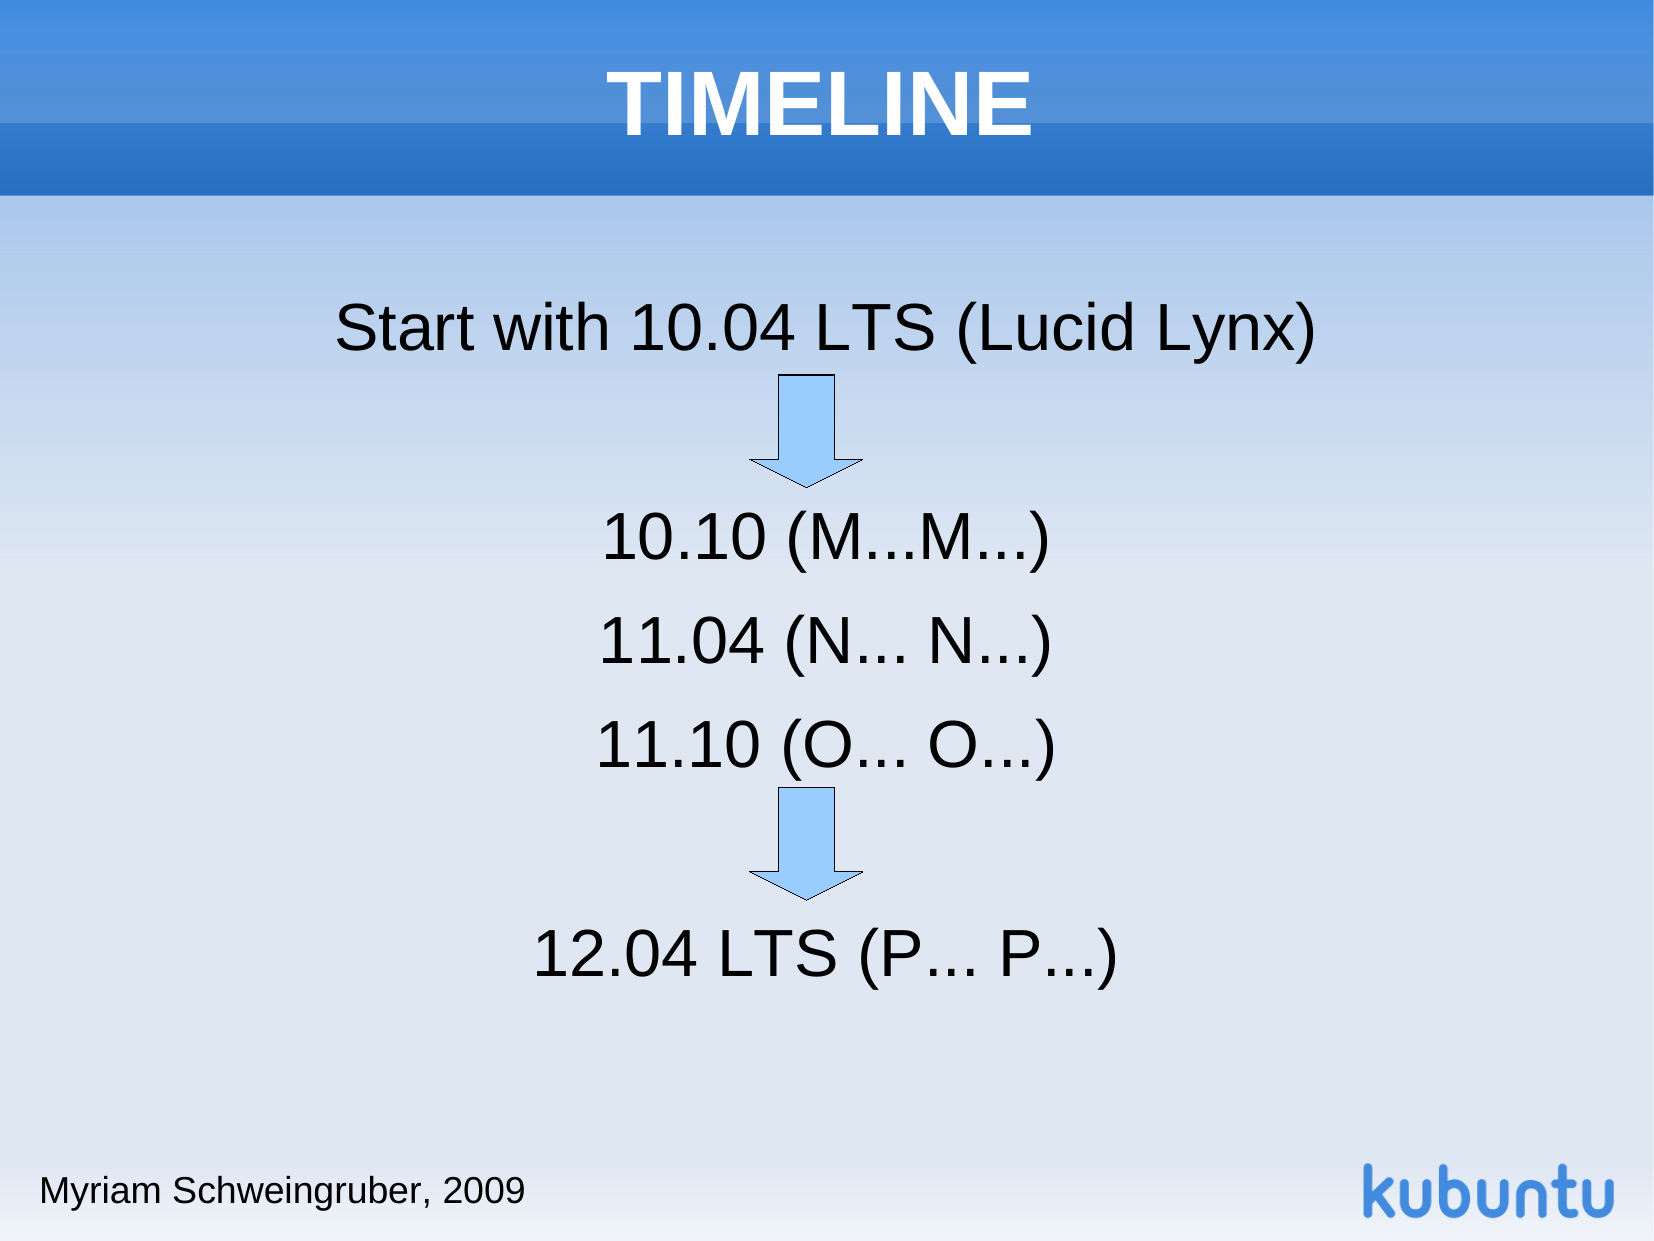

# TIMELINE
Start with 10.04 LTS (Lucid Lynx)
10.10 (M...M...)
11.04 (N... N...)
11.10 (O... O...)
12.04 LTS (P... P...)
 Myriam Schweingruber, 2009